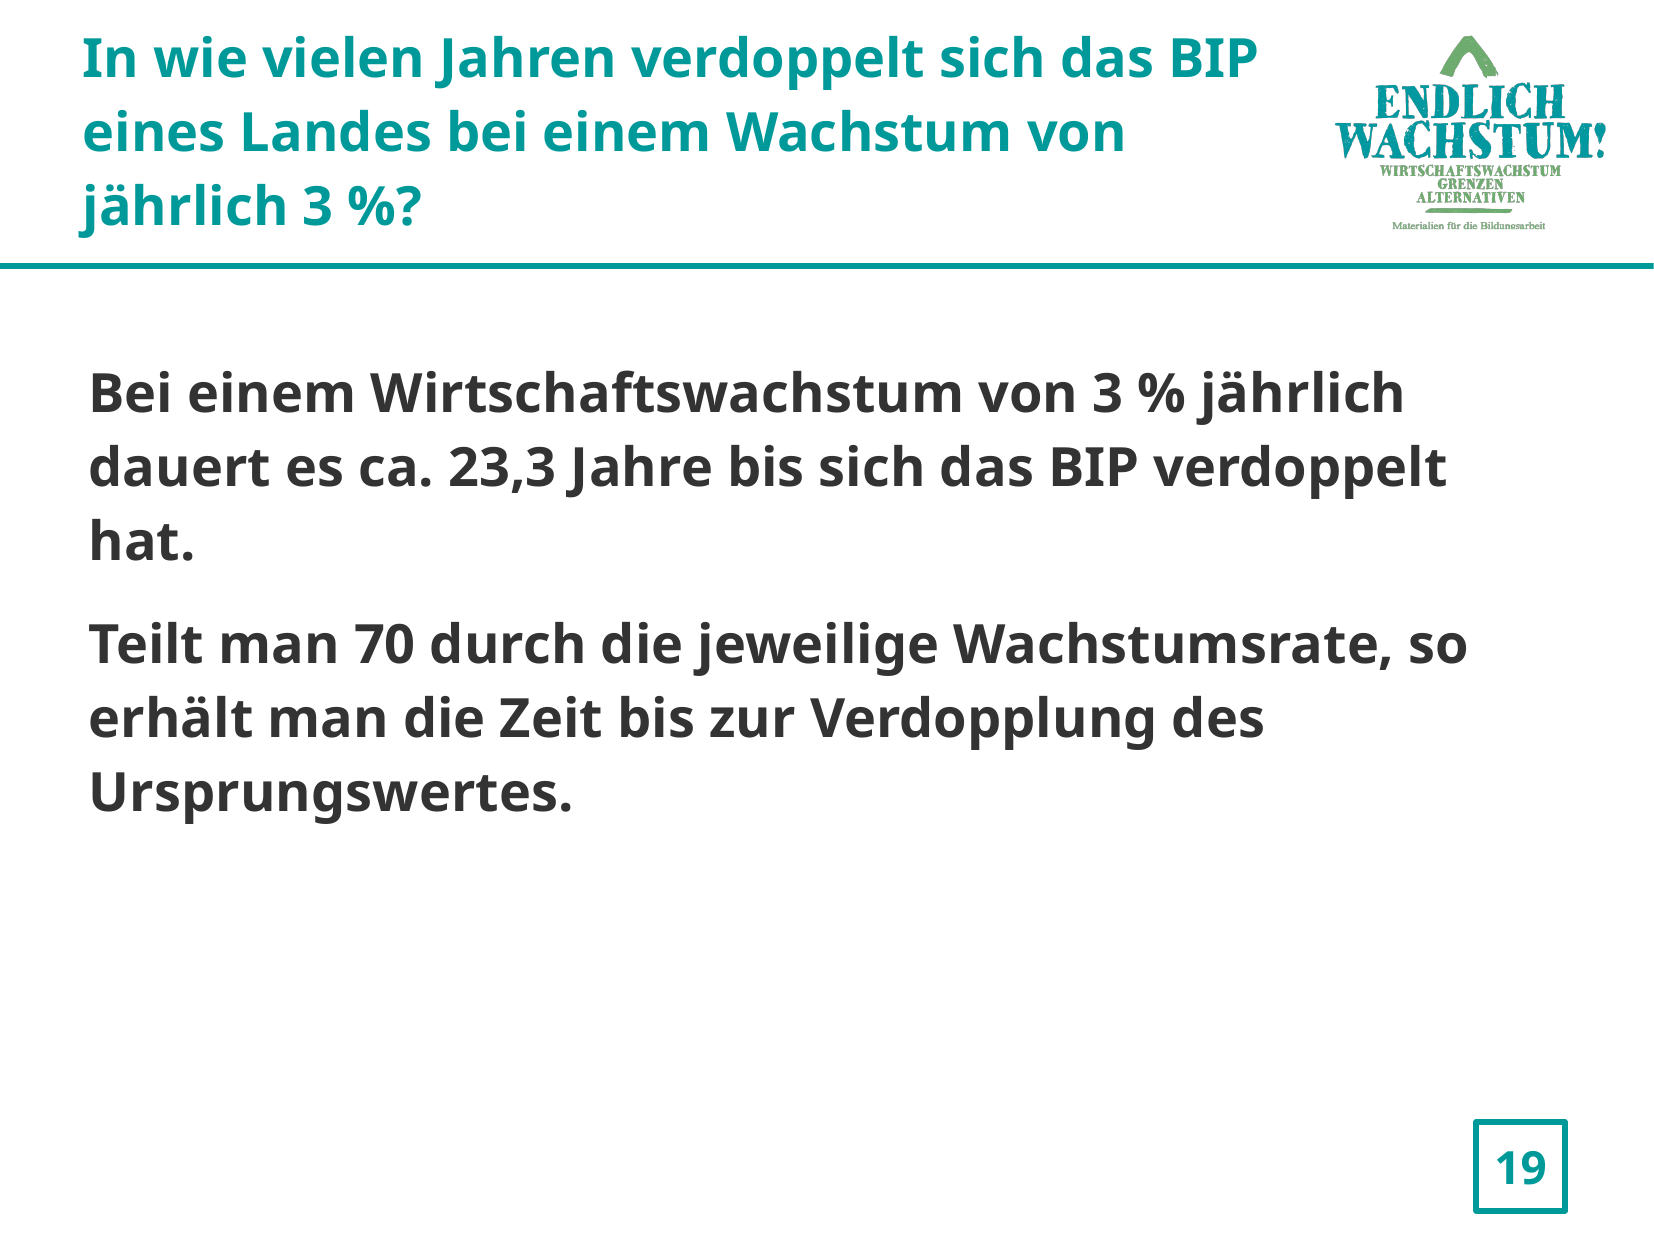

In wie vielen Jahren verdoppelt sich das BIP eines Landes bei einem Wachstum von jährlich 3 %?
#
Bei einem Wirtschaftswachstum von 3 % jährlich dauert es ca. 23,3 Jahre bis sich das BIP verdoppelt hat.
Teilt man 70 durch die jeweilige Wachstumsrate, so erhält man die Zeit bis zur Verdopplung des Ursprungswertes.
19